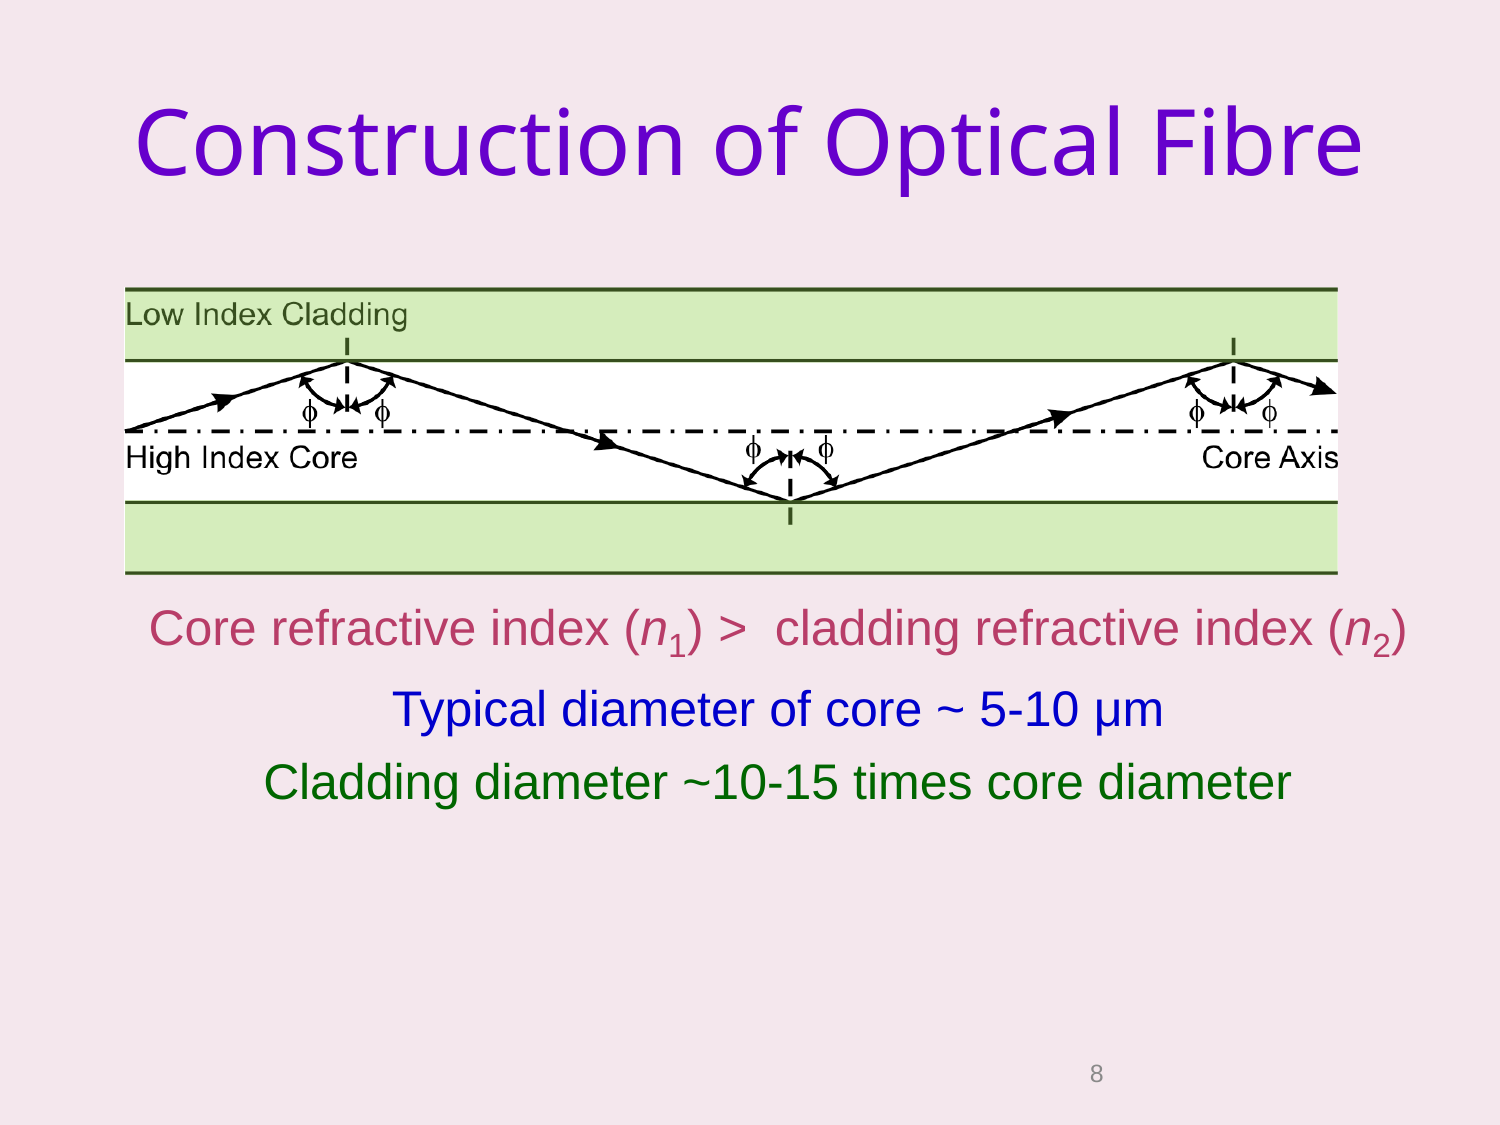

# Construction of Optical Fibre
Core refractive index (n1) > cladding refractive index (n2)
Typical diameter of core ~ 5-10 μm
Cladding diameter ~10-15 times core diameter
8